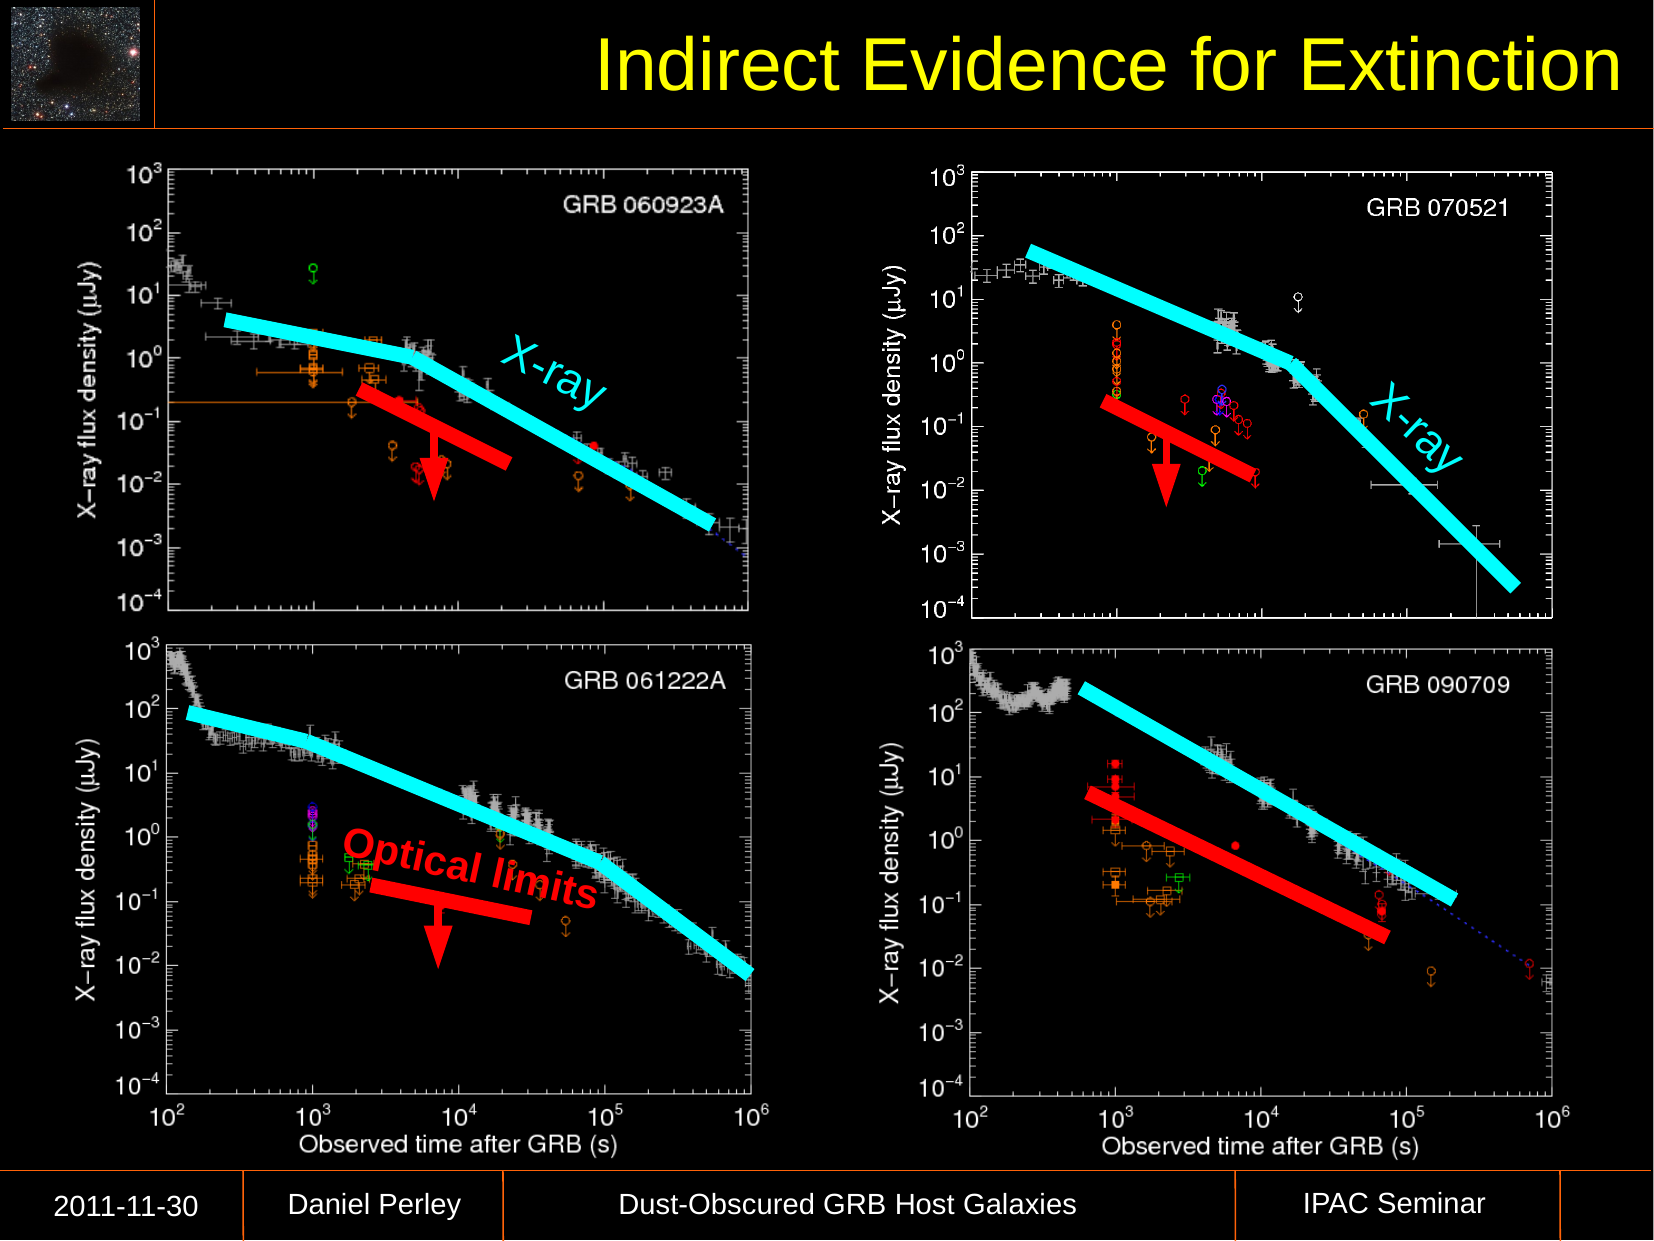

# Indirect Evidence for Extinction
X-ray
X-ray
Optical limits
2011-11-30